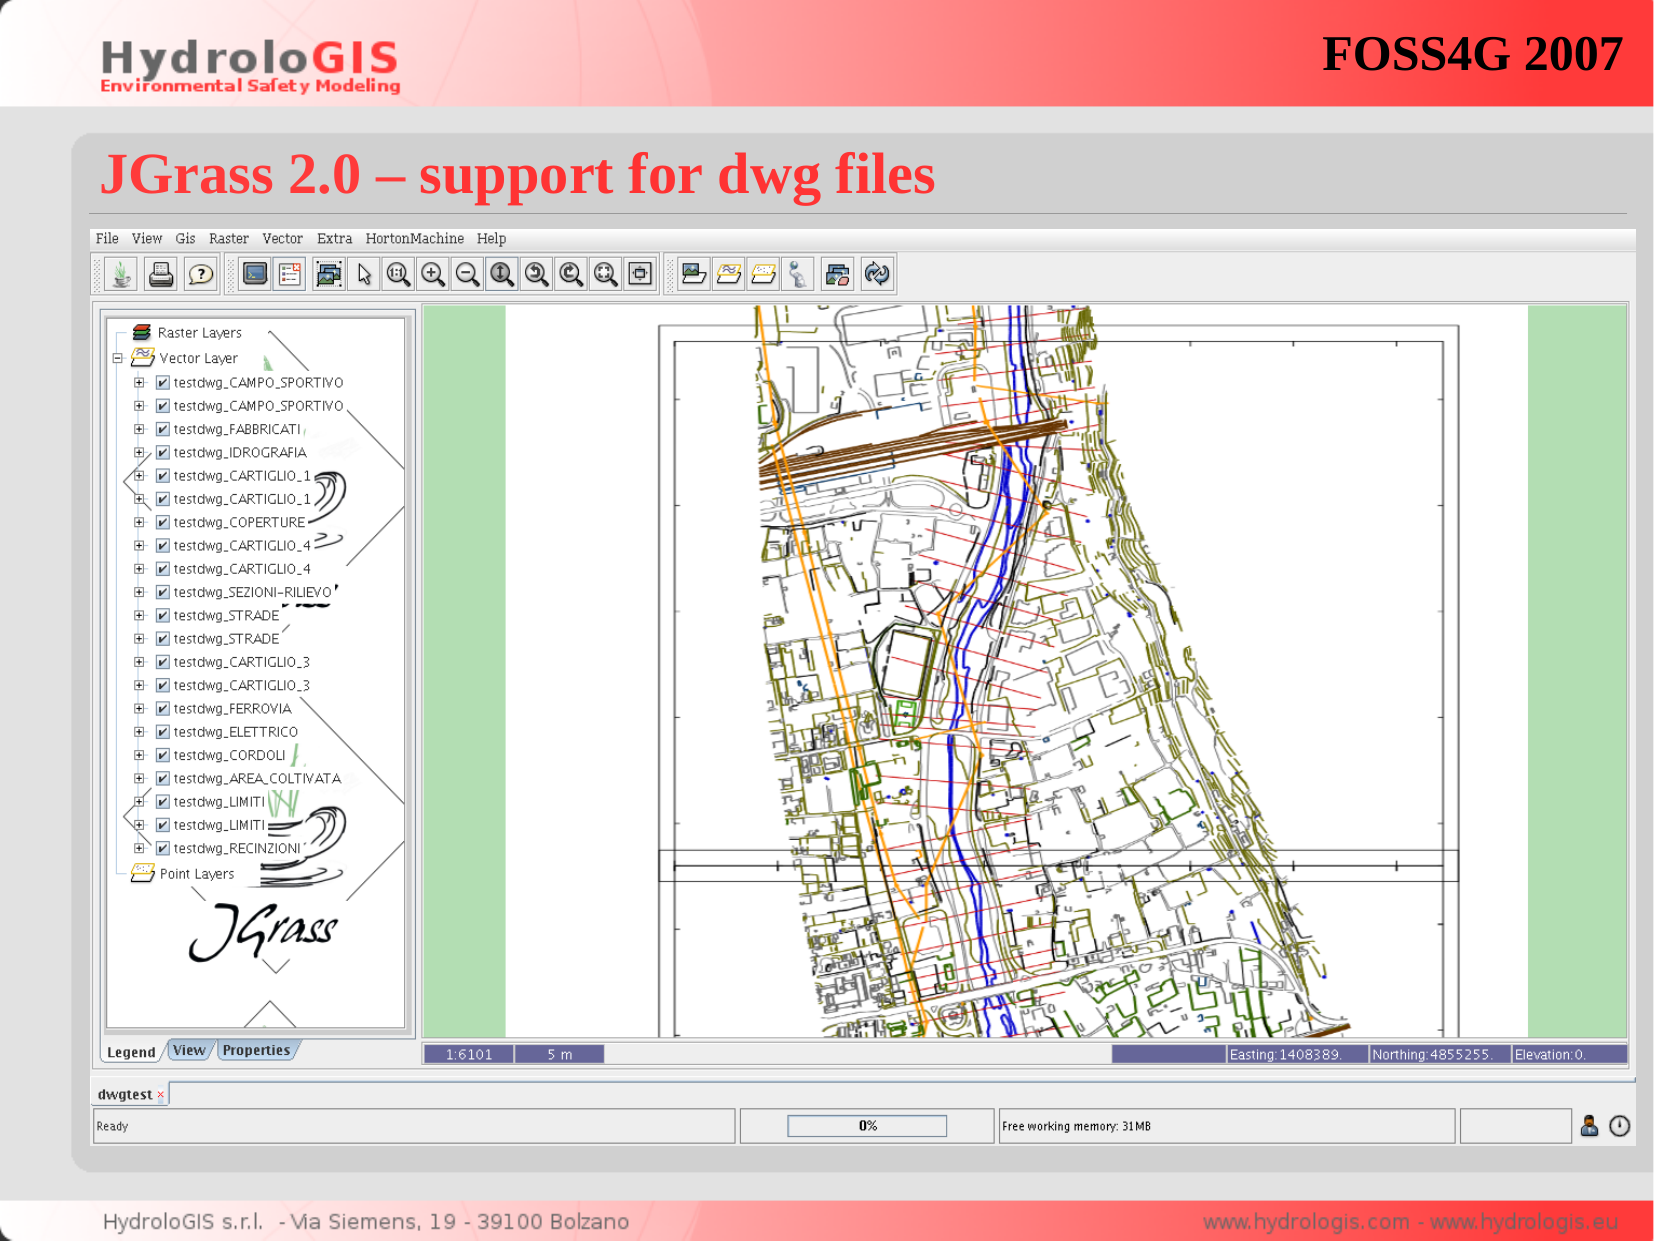

# JGrass 2.0 – support for dwg files